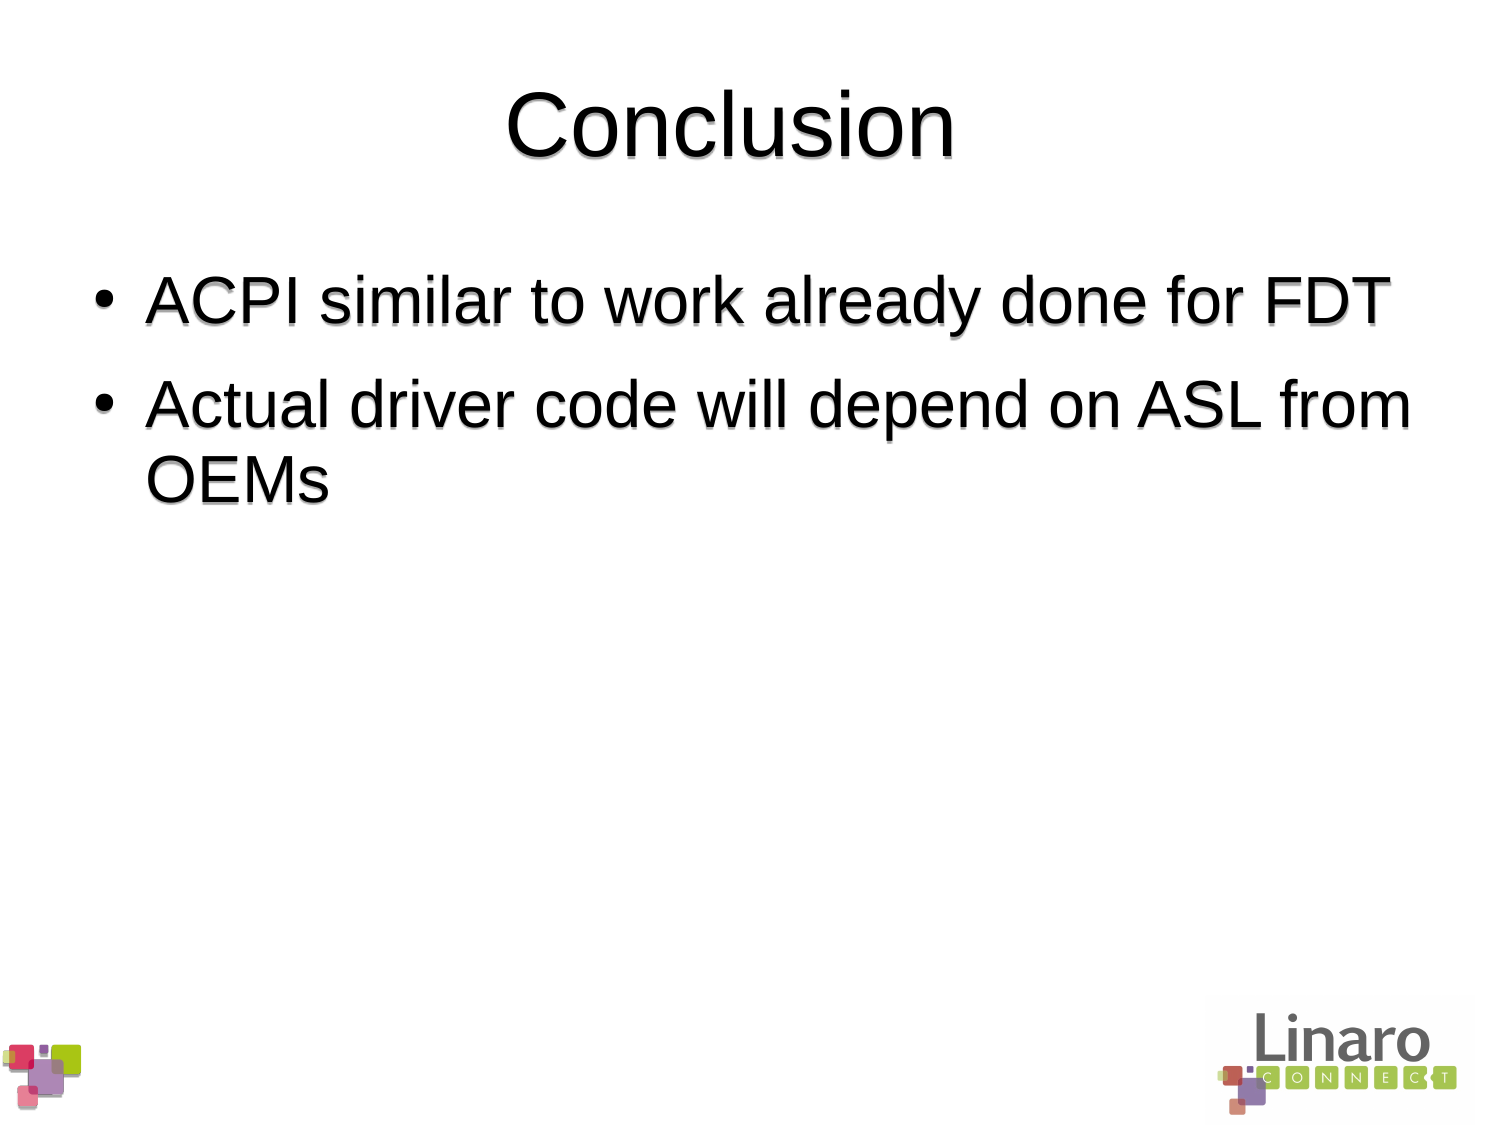

# Conclusion
ACPI similar to work already done for FDT
Actual driver code will depend on ASL from OEMs